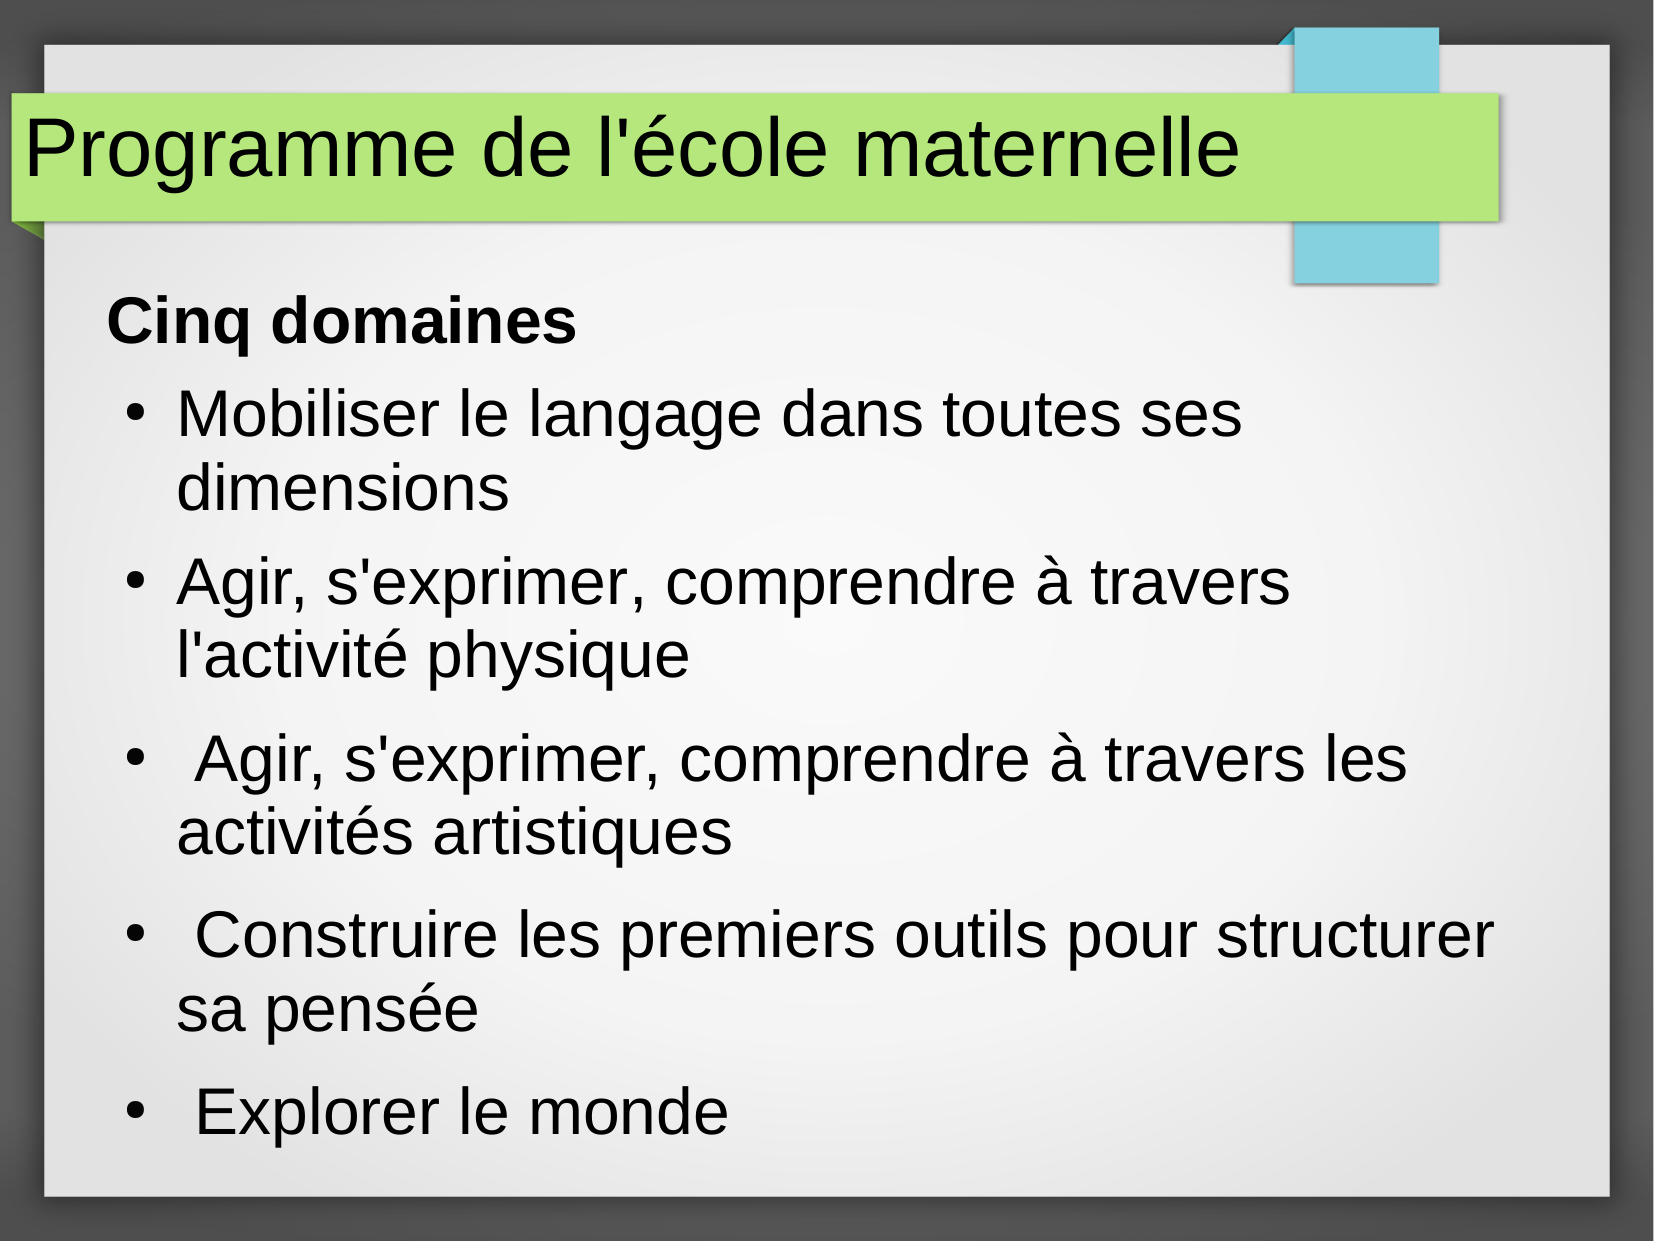

Programme de l'école maternelle
# Cinq domaines
Mobiliser le langage dans toutes ses dimensions
Agir, s'exprimer, comprendre à travers l'activité physique
 Agir, s'exprimer, comprendre à travers les activités artistiques
 Construire les premiers outils pour structurer sa pensée
 Explorer le monde